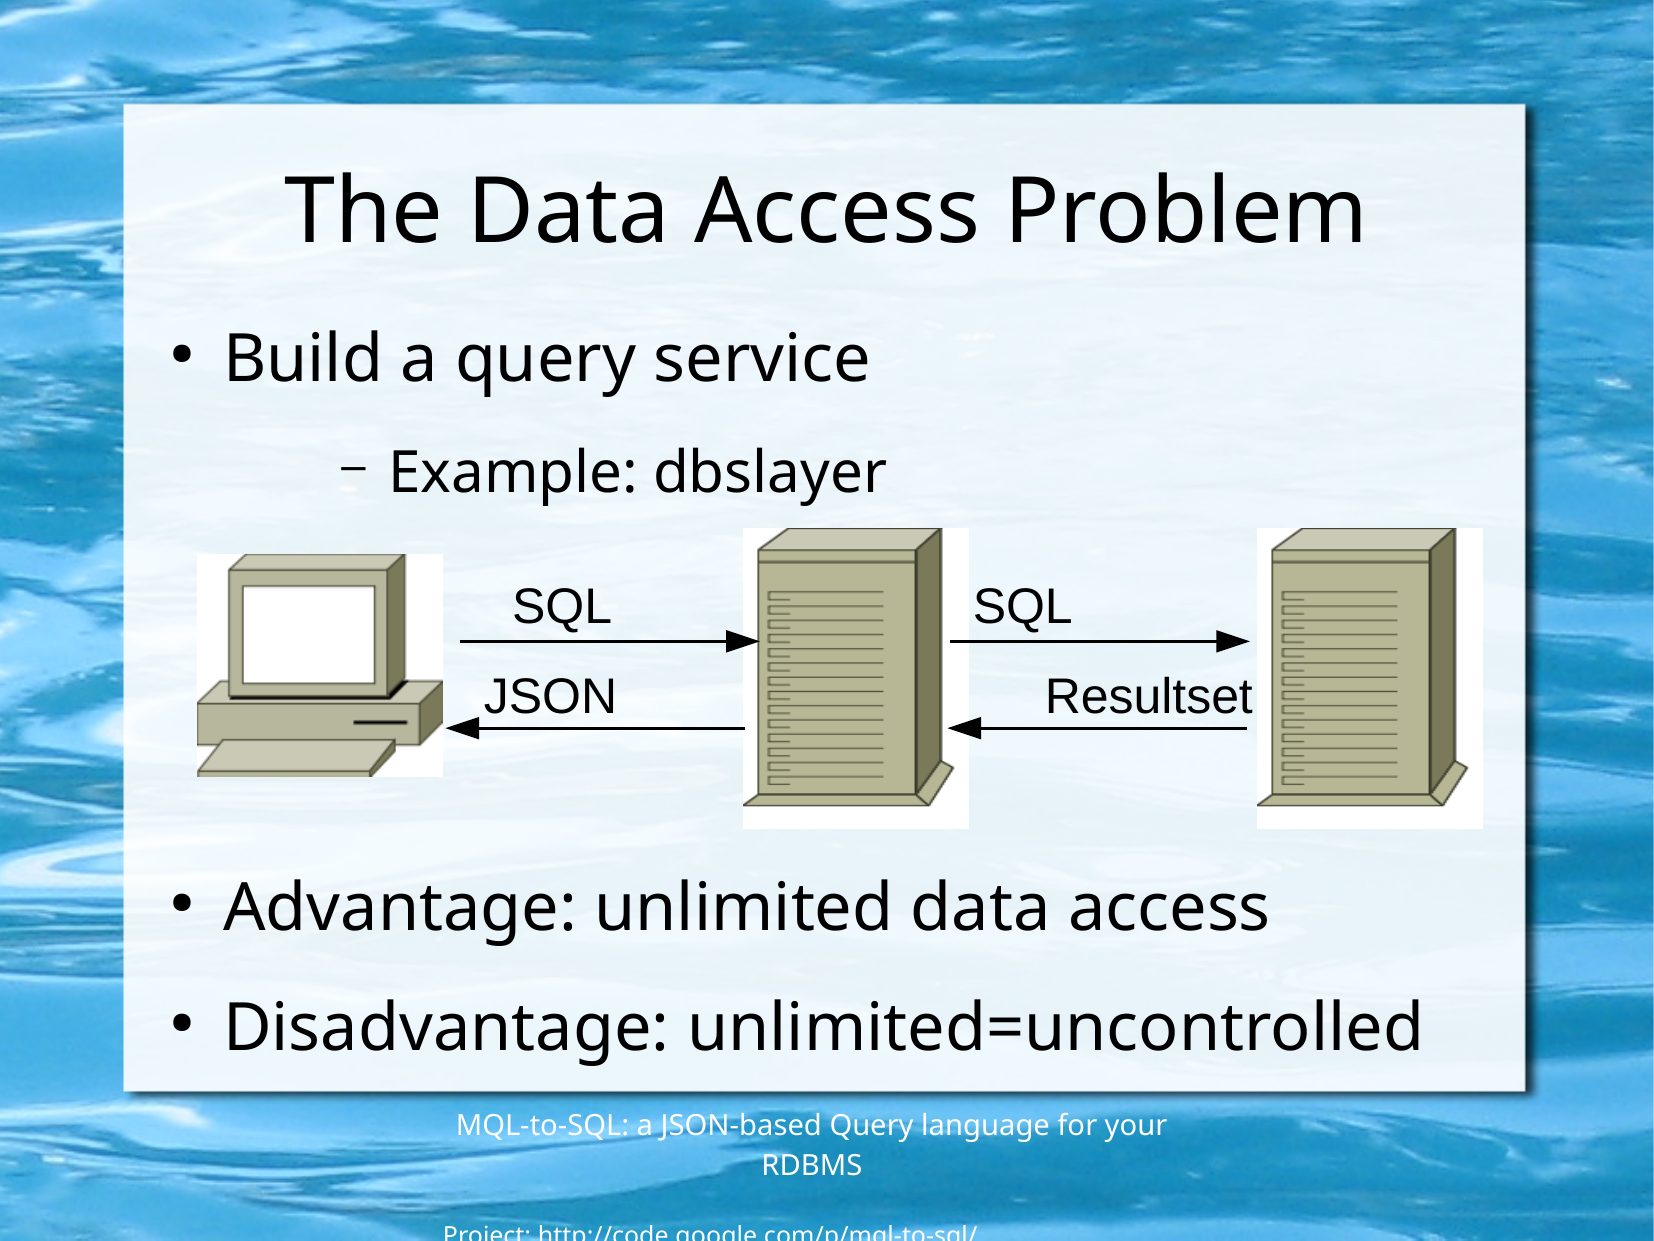

# The Data Access Problem
Build a query service
Example: dbslayer
SQL
SQL
Resultset
JSON
Advantage: unlimited data access
Disadvantage: unlimited=uncontrolled